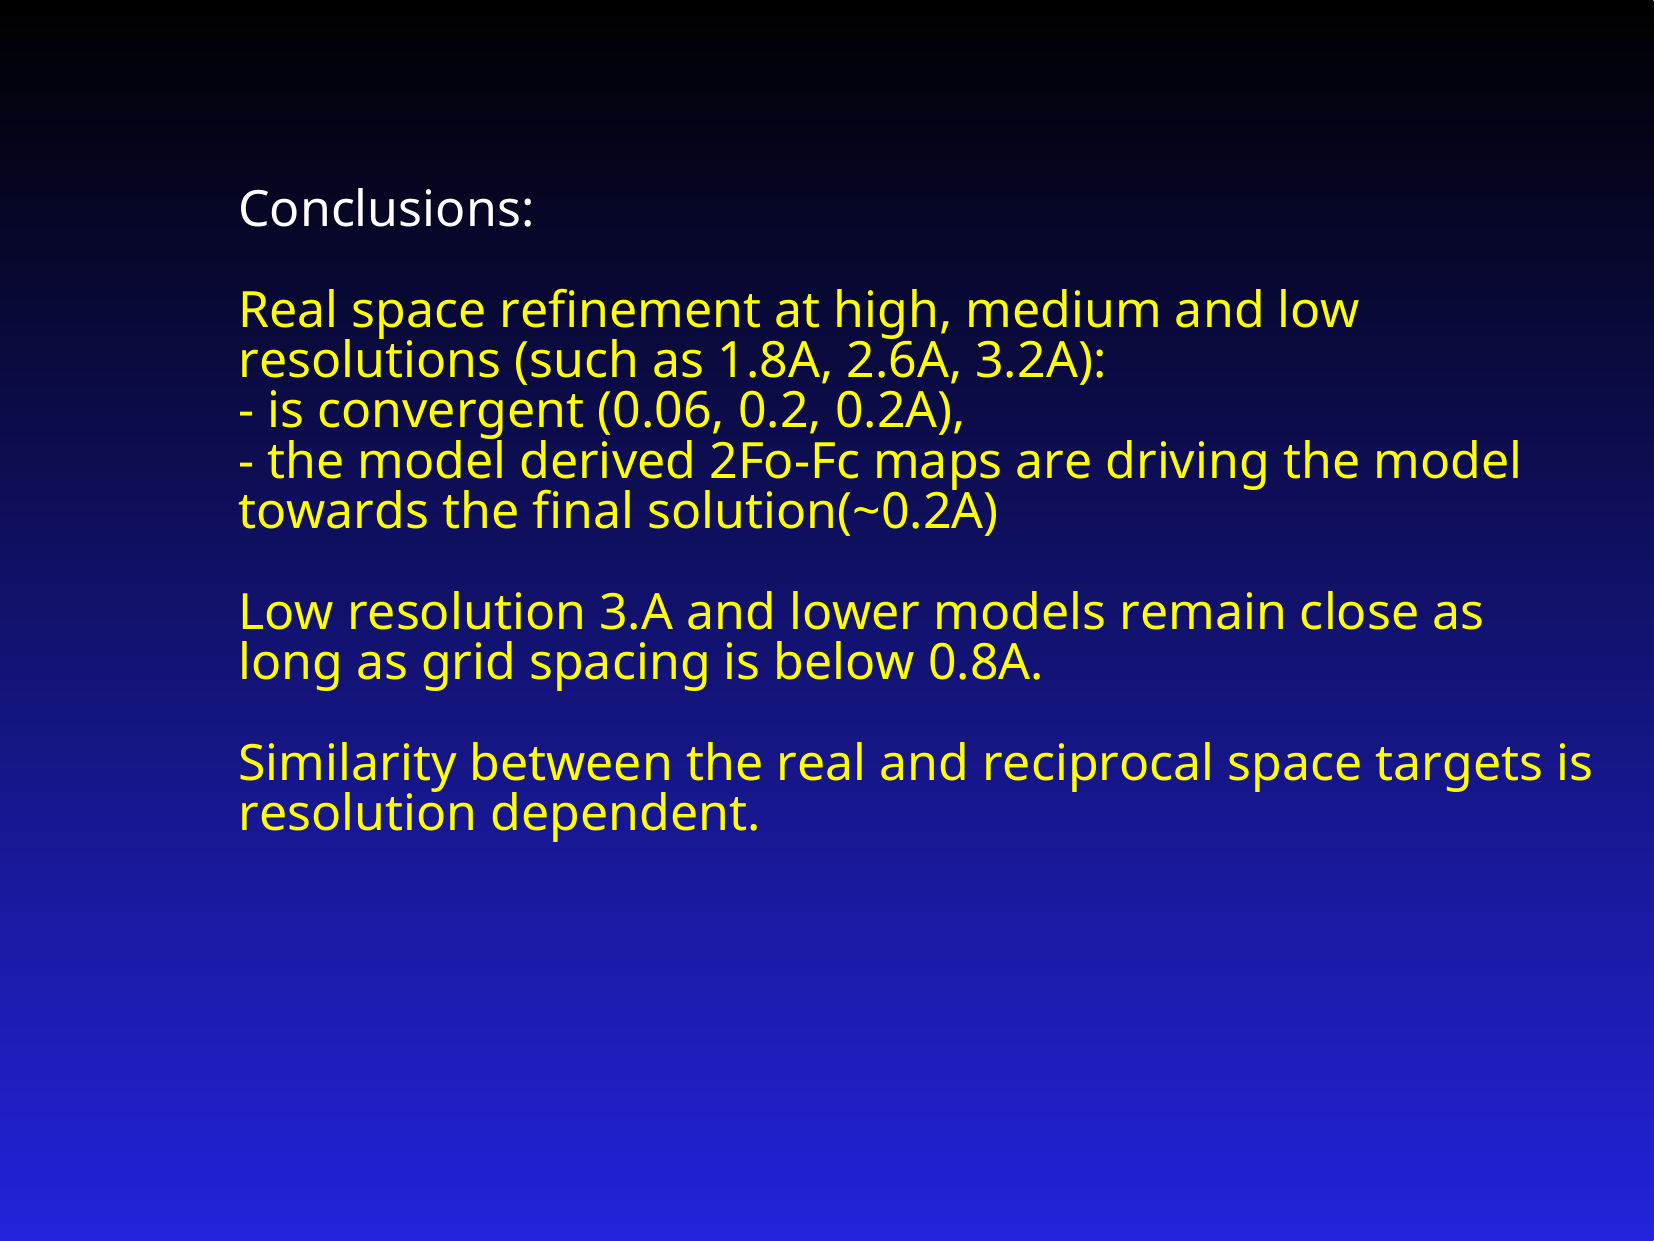

Conclusions:
Real space refinement at high, medium and low resolutions (such as 1.8A, 2.6A, 3.2A):
- is convergent (0.06, 0.2, 0.2A),
- the model derived 2Fo-Fc maps are driving the model towards the final solution(~0.2A)
Low resolution 3.A and lower models remain close as long as grid spacing is below 0.8A.‏
Similarity between the real and reciprocal space targets is resolution dependent.